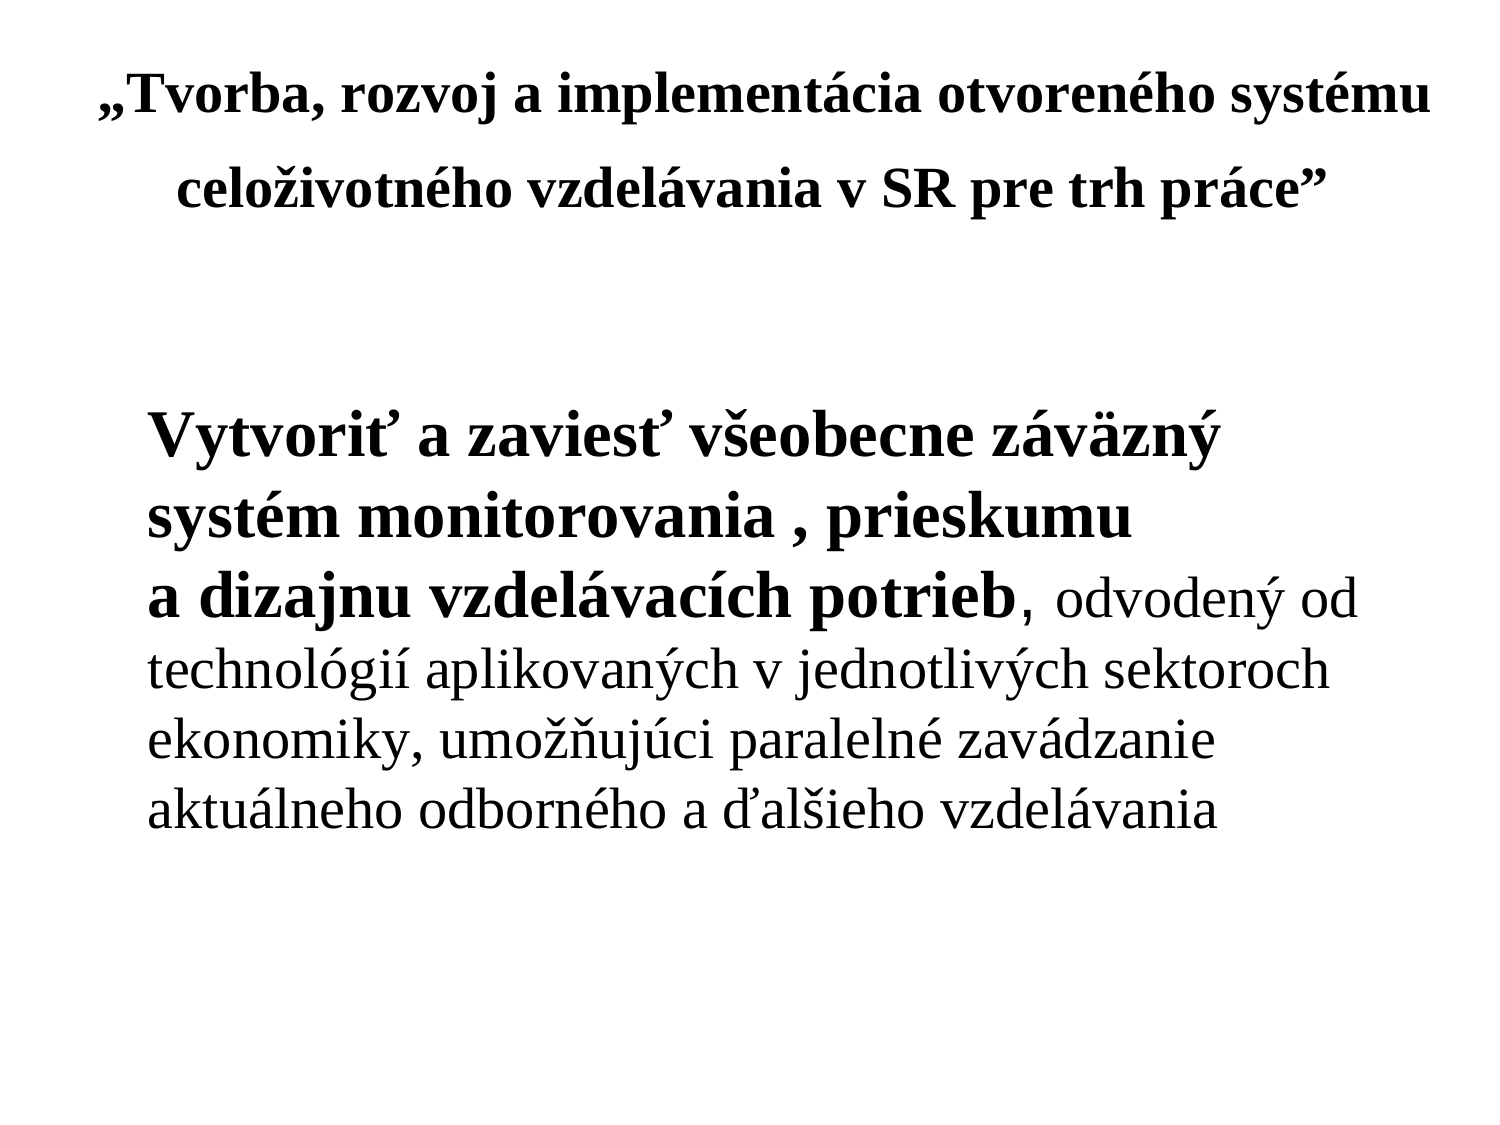

# „Tvorba, rozvoj a implementácia otvoreného systému celoživotného vzdelávania v SR pre trh práce”
 Vytvoriť a zaviesť všeobecne záväzný systém monitorovania , prieskumu a dizajnu vzdelávacích potrieb, odvodený od technológií aplikovaných v jednotlivých sektoroch ekonomiky, umožňujúci paralelné zavádzanie aktuálneho odborného a ďalšieho vzdelávania